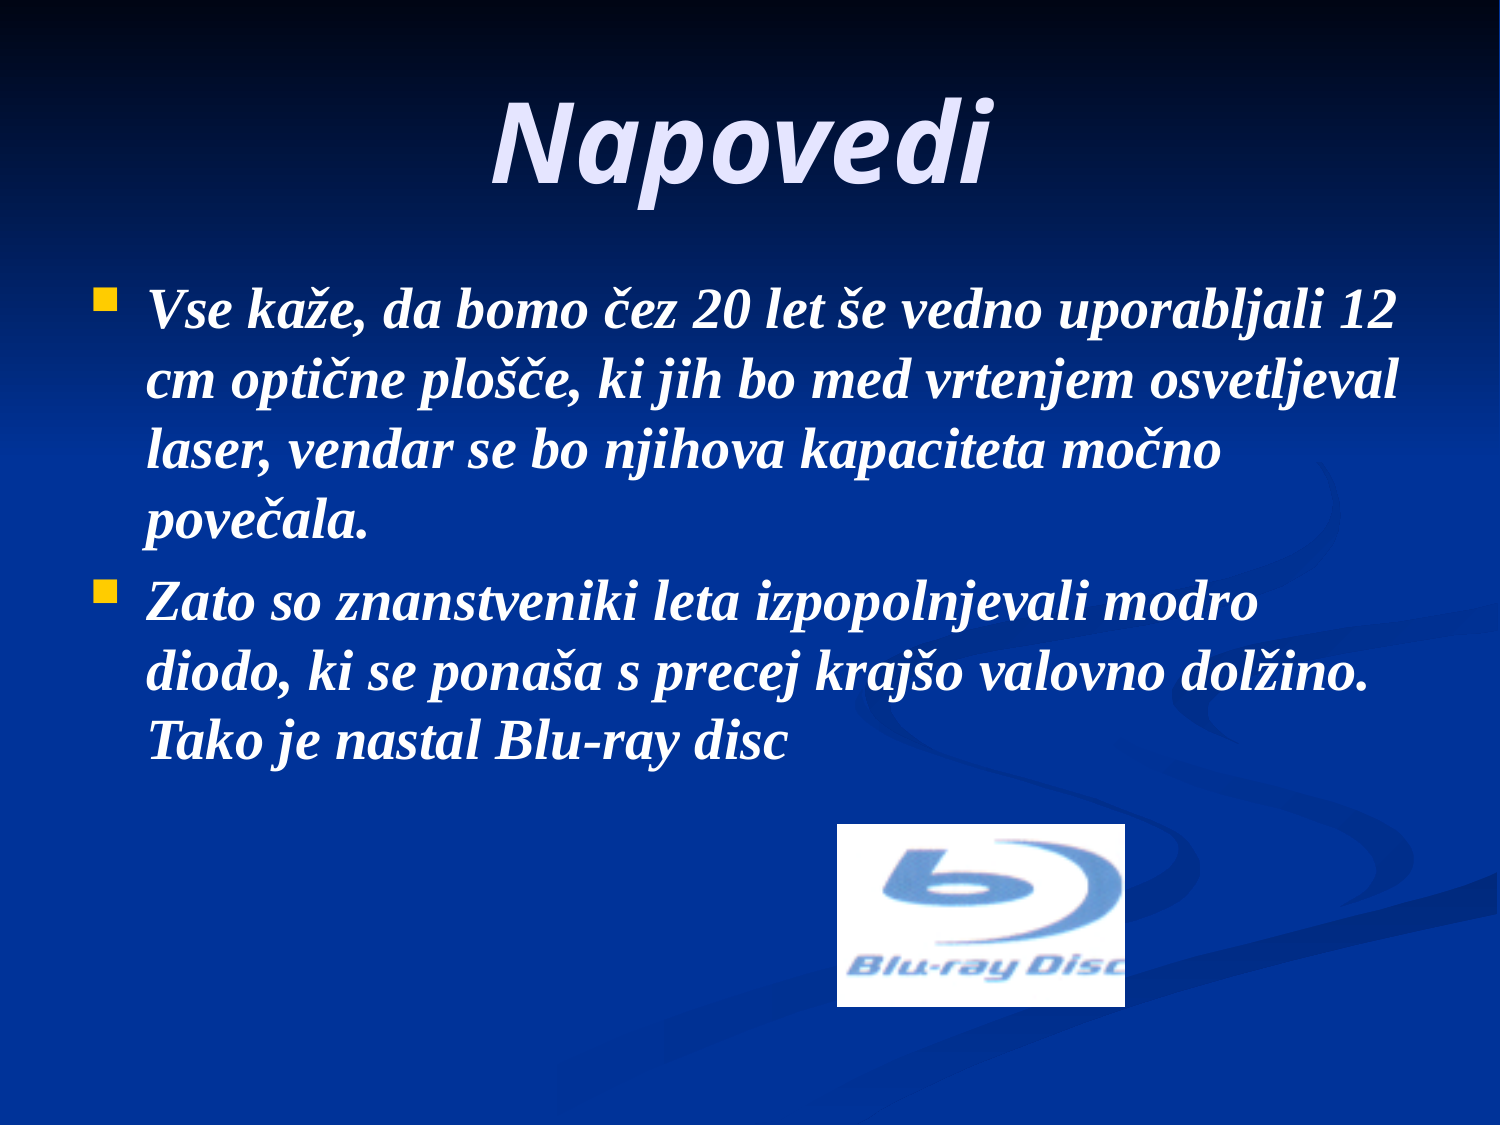

# Napovedi
Vse kaže, da bomo čez 20 let še vedno uporabljali 12 cm optične plošče, ki jih bo med vrtenjem osvetljeval laser, vendar se bo njihova kapaciteta močno povečala.
Zato so znanstveniki leta izpopolnjevali modro diodo, ki se ponaša s precej krajšo valovno dolžino. Tako je nastal Blu-ray disc